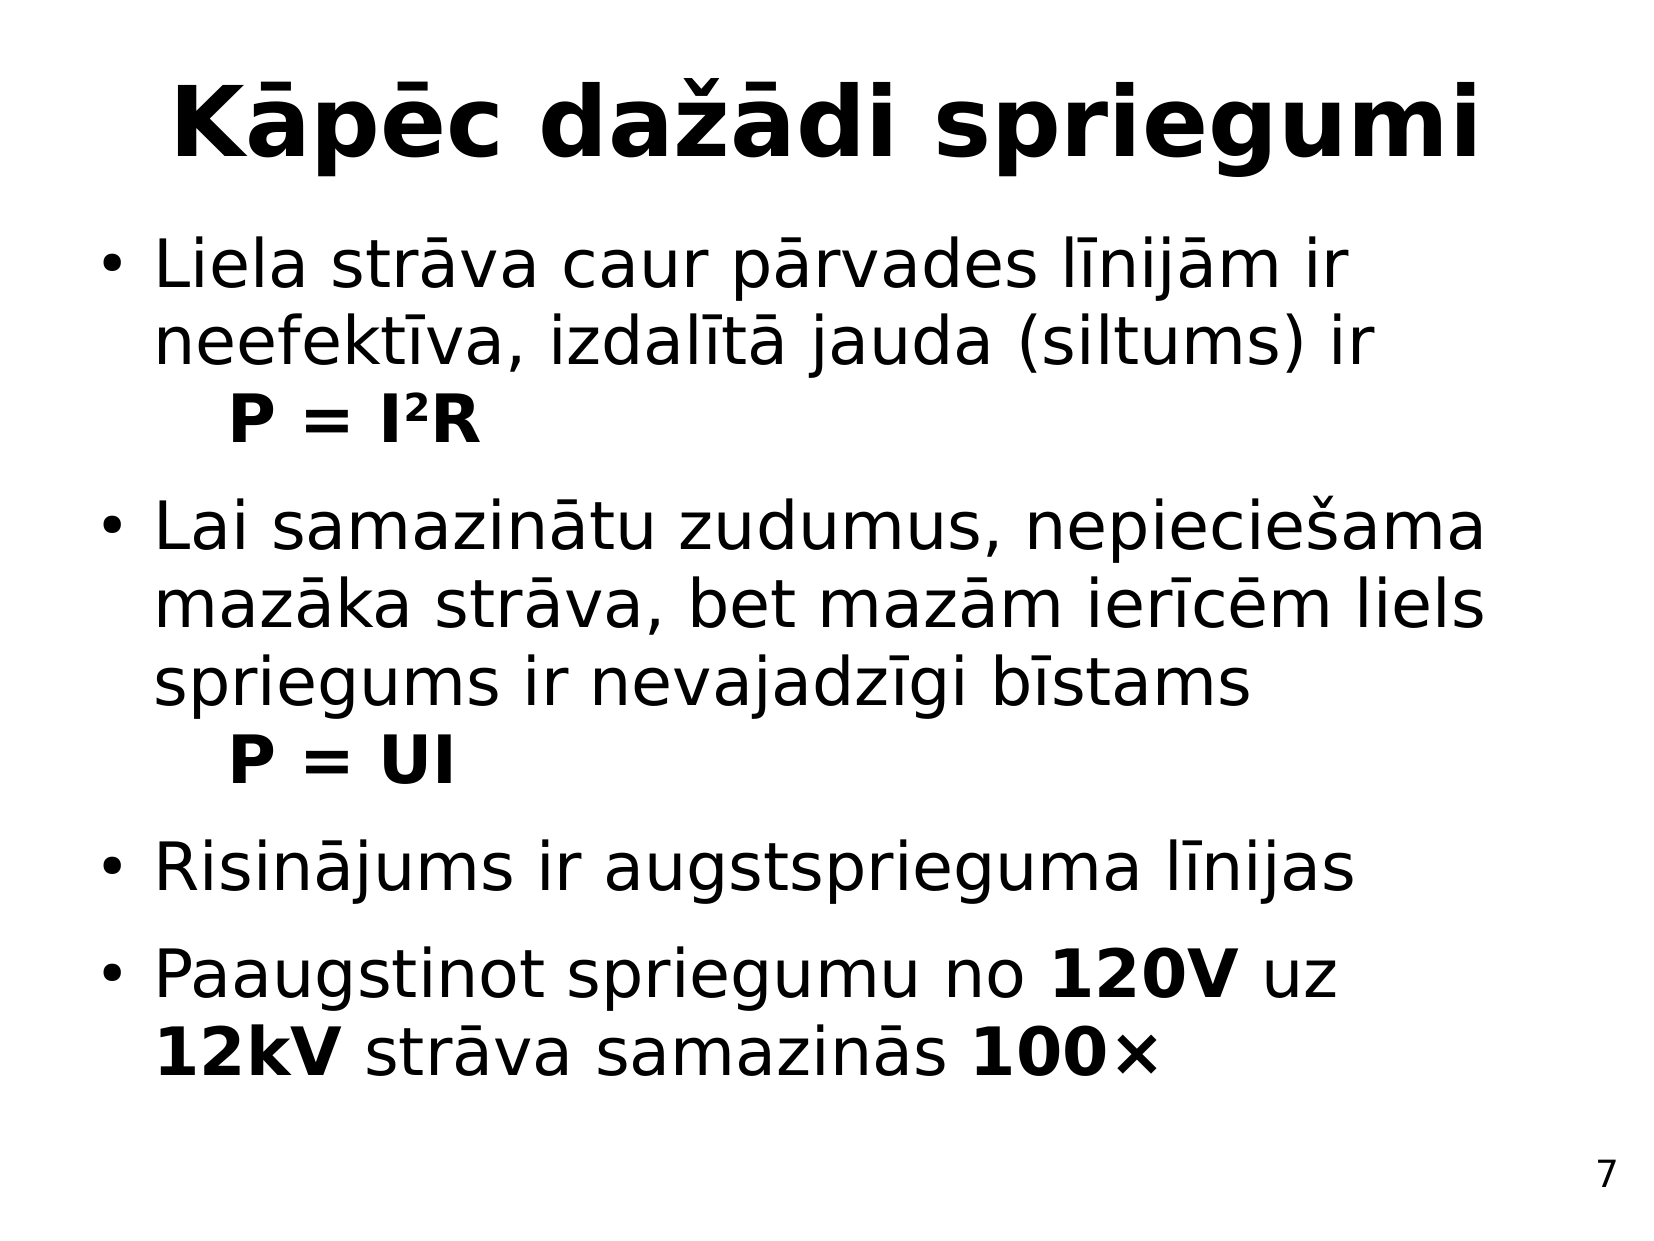

# Kāpēc dažādi spriegumi
Liela strāva caur pārvades līnijām ir neefektīva, izdalītā jauda (siltums) ir
	P = I2R
Lai samazinātu zudumus, nepieciešama mazāka strāva, bet mazām ierīcēm liels spriegums ir nevajadzīgi bīstams
	P = UI
Risinājums ir augstsprieguma līnijas
Paaugstinot spriegumu no 120V uz 12kV strāva samazinās 100×